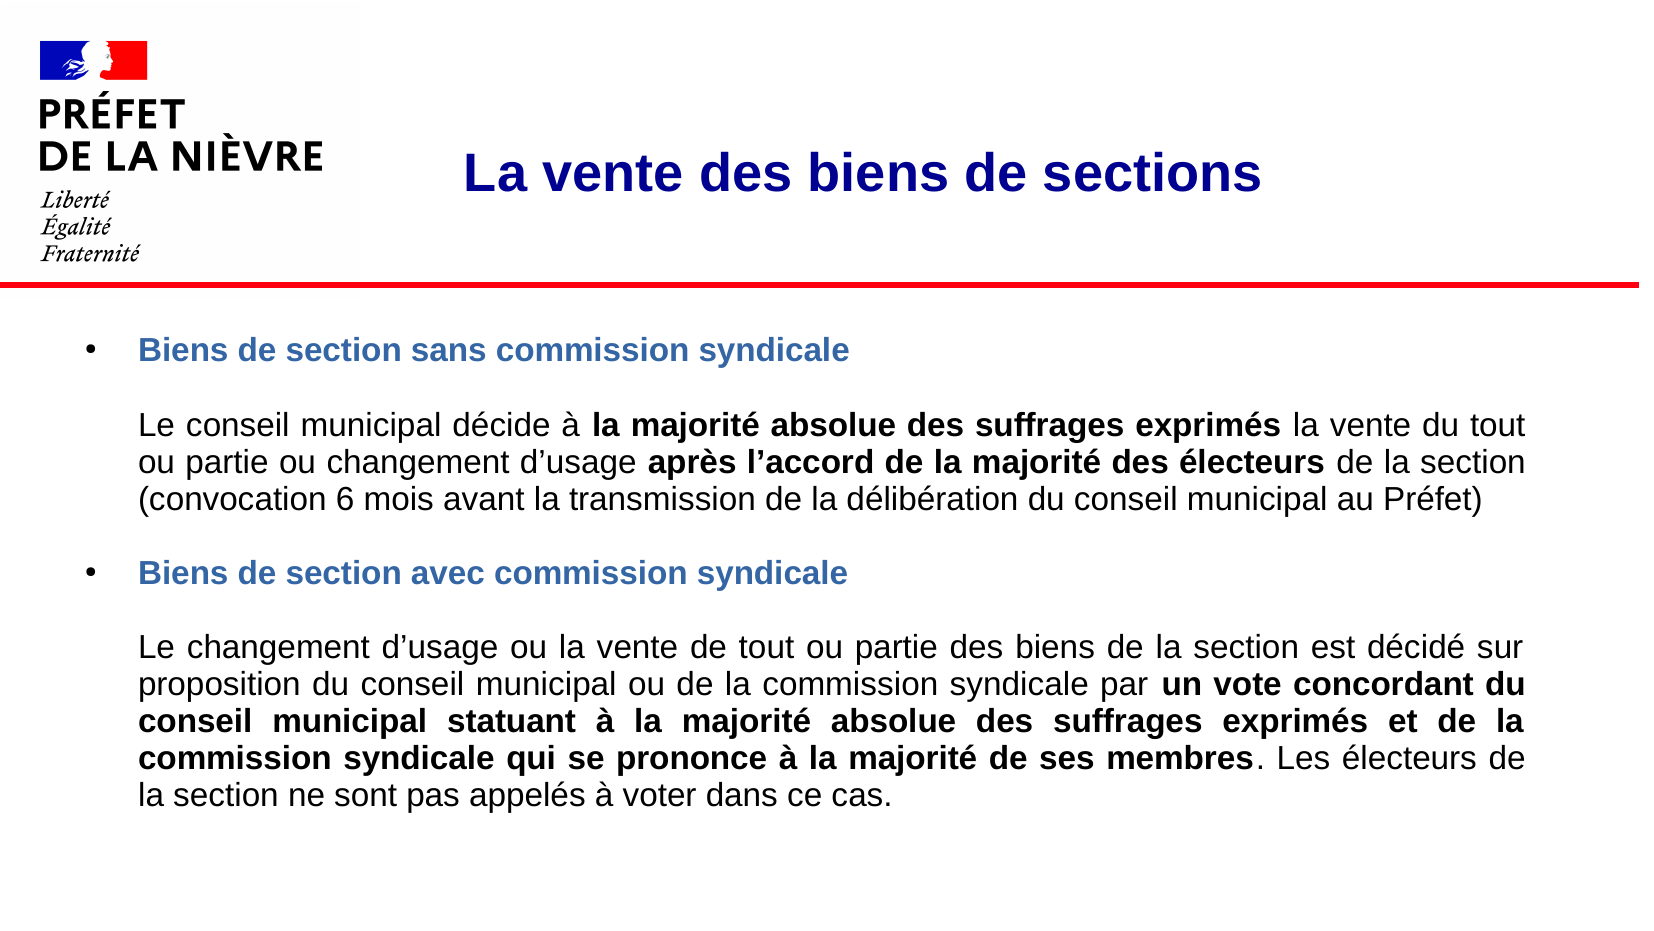

# La vente des biens de sections
Biens de section sans commission syndicale
Le conseil municipal décide à la majorité absolue des suffrages exprimés la vente du tout ou partie ou changement d’usage après l’accord de la majorité des électeurs de la section (convocation 6 mois avant la transmission de la délibération du conseil municipal au Préfet)
Biens de section avec commission syndicale
Le changement d’usage ou la vente de tout ou partie des biens de la section est décidé sur proposition du conseil municipal ou de la commission syndicale par un vote concordant du conseil municipal statuant à la majorité absolue des suffrages exprimés et de la commission syndicale qui se prononce à la majorité de ses membres. Les électeurs de la section ne sont pas appelés à voter dans ce cas.